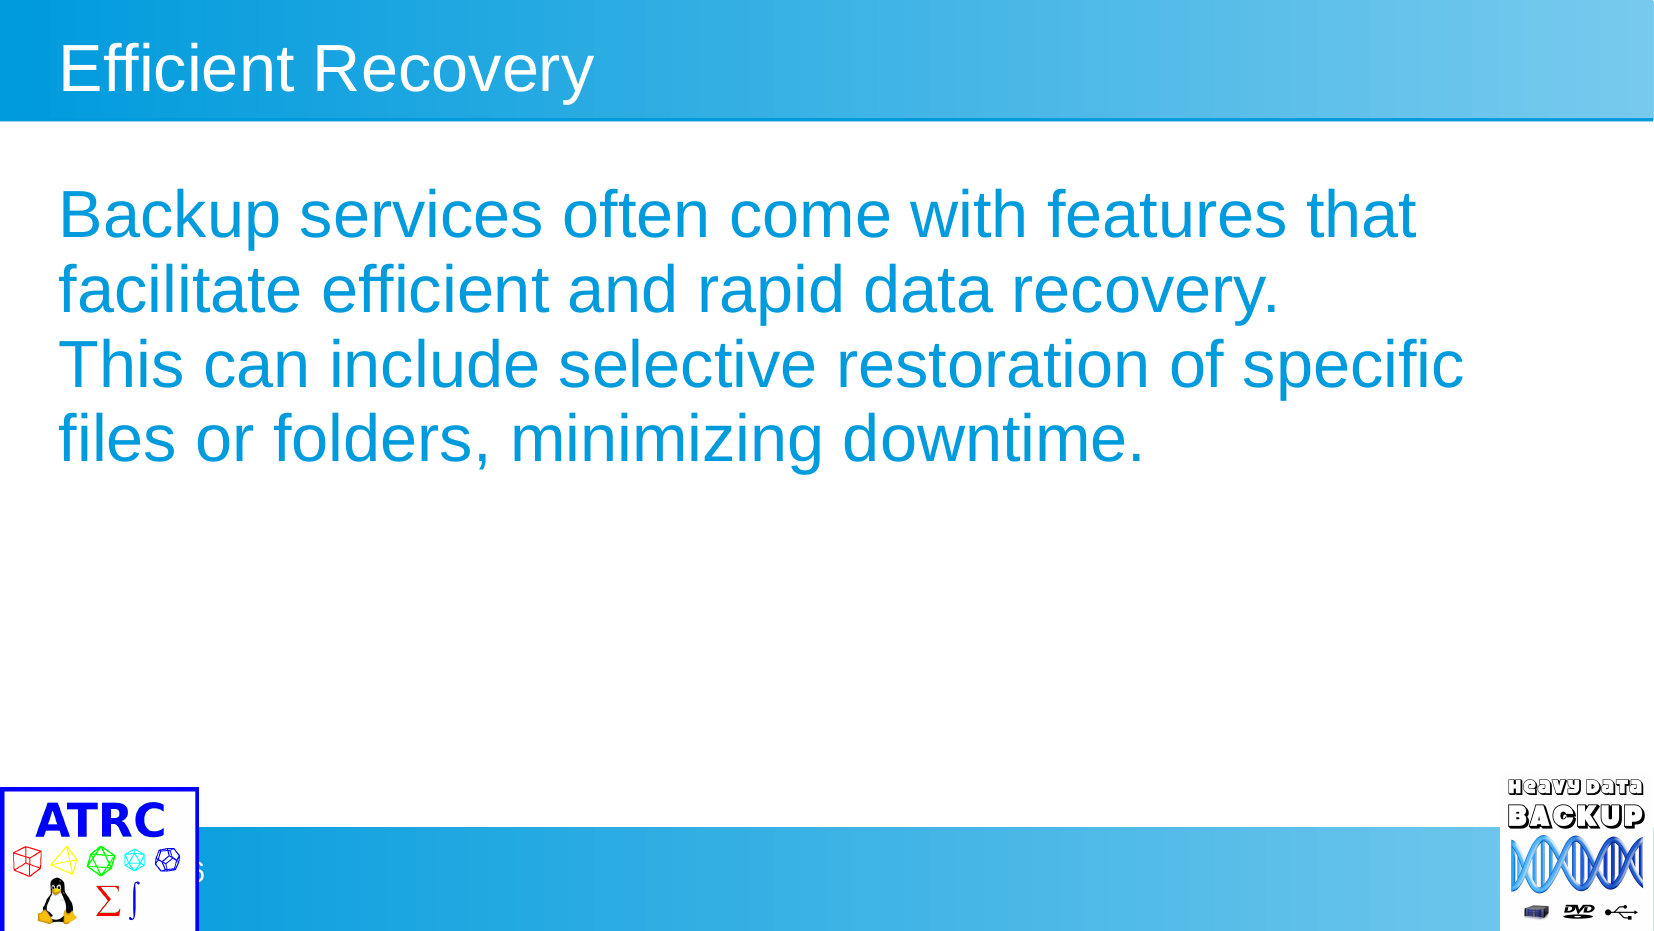

# Efficient Recovery
Backup services often come with features that facilitate efficient and rapid data recovery.
This can include selective restoration of specific files or folders, minimizing downtime.
20